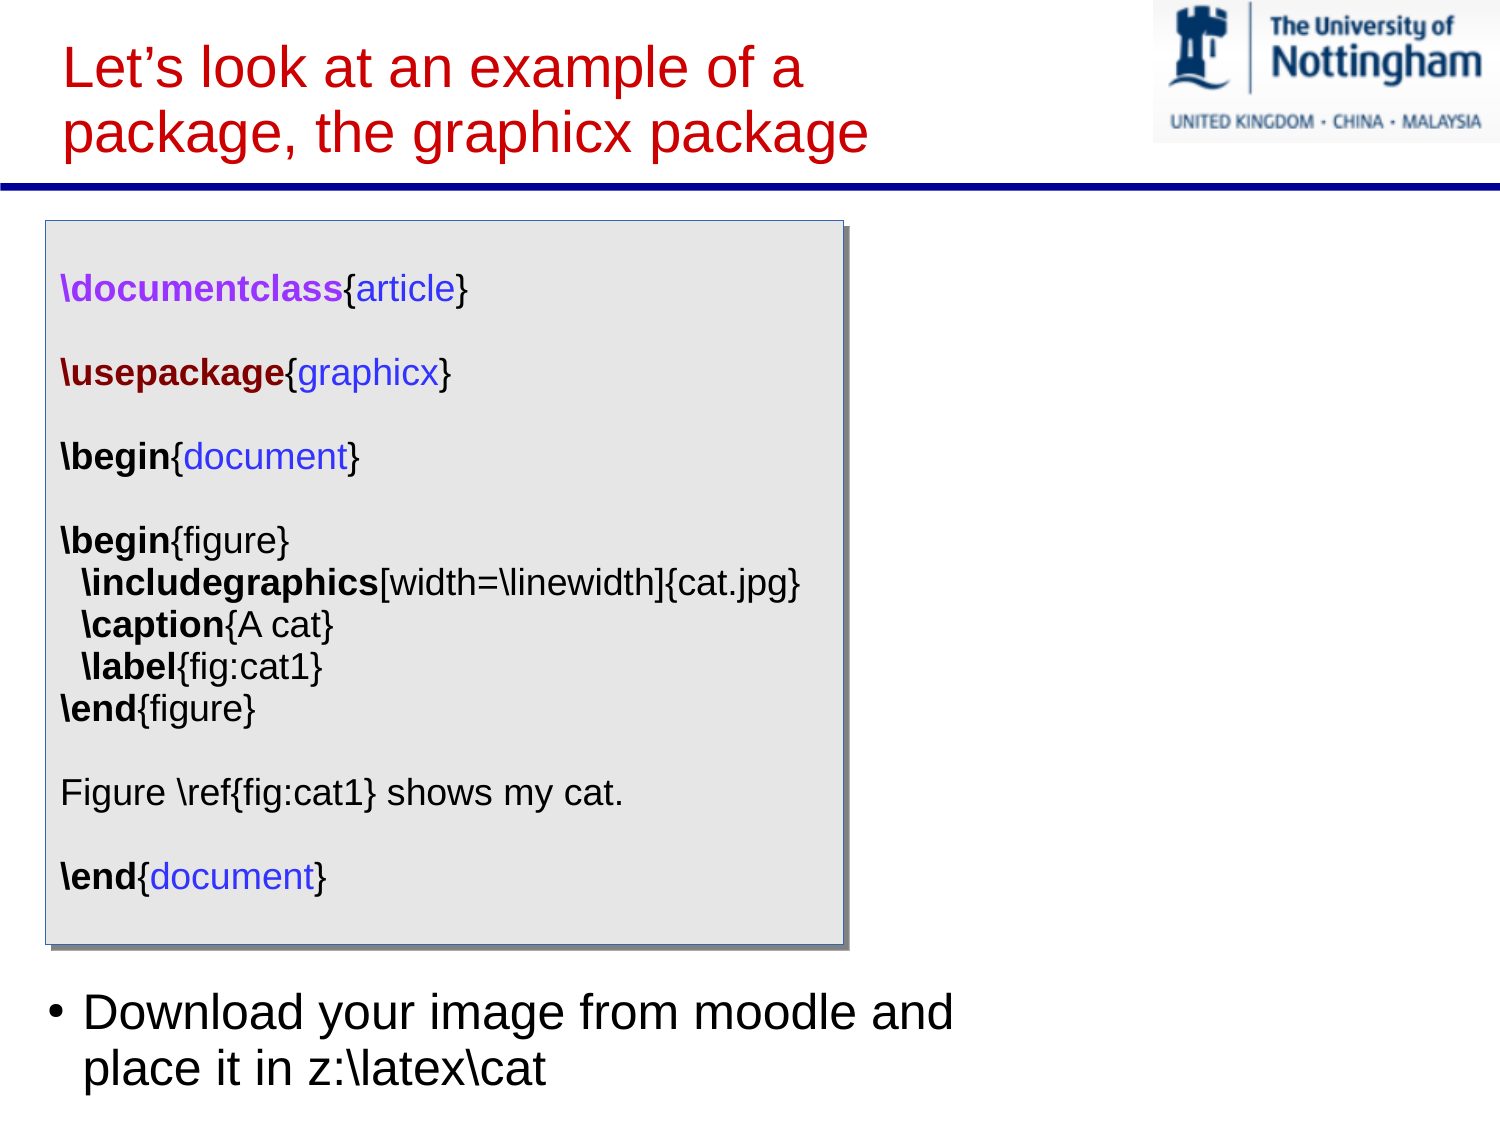

Let’s look at an example of a package, the graphicx package
\documentclass{article}
\usepackage{graphicx}
\begin{document}
\begin{figure}
 \includegraphics[width=\linewidth]{cat.jpg}
 \caption{A cat}
 \label{fig:cat1}
\end{figure}
Figure \ref{fig:cat1} shows my cat.
\end{document}
Download your image from moodle and place it in z:\latex\cat